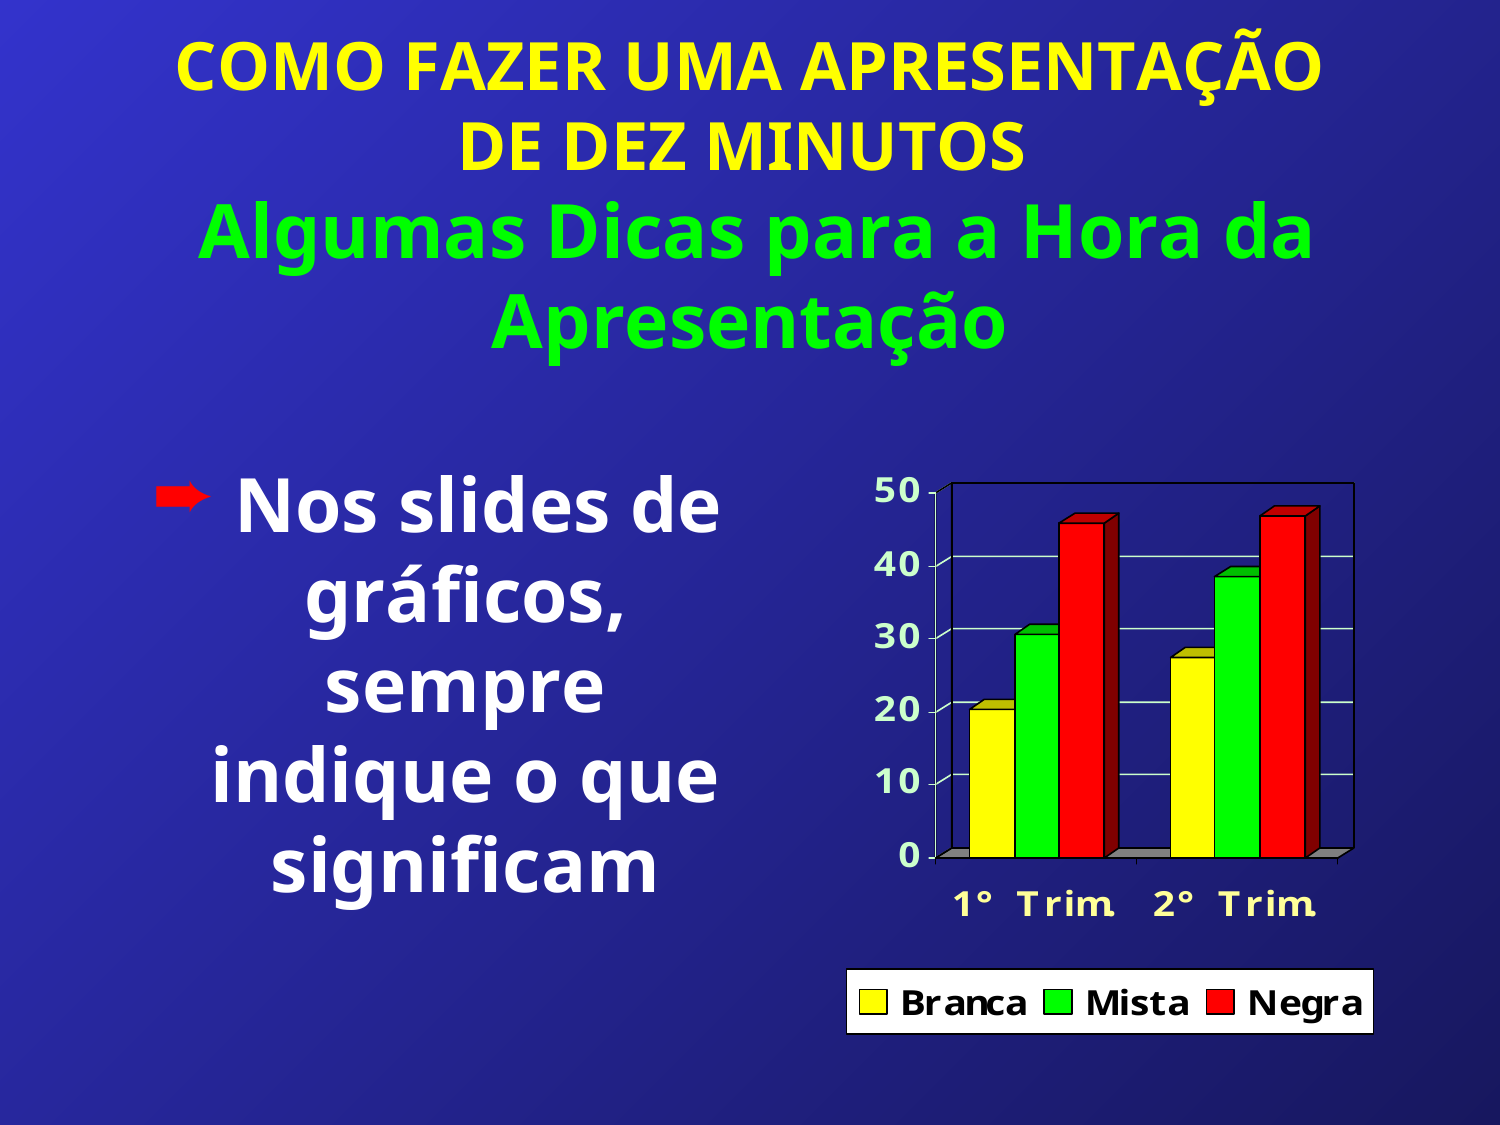

# COMO FAZER UMA APRESENTAÇÃO DE DEZ MINUTOS Algumas Dicas para a Hora da Apresentação
 Nos slides de gráficos, sempre indique o que significam